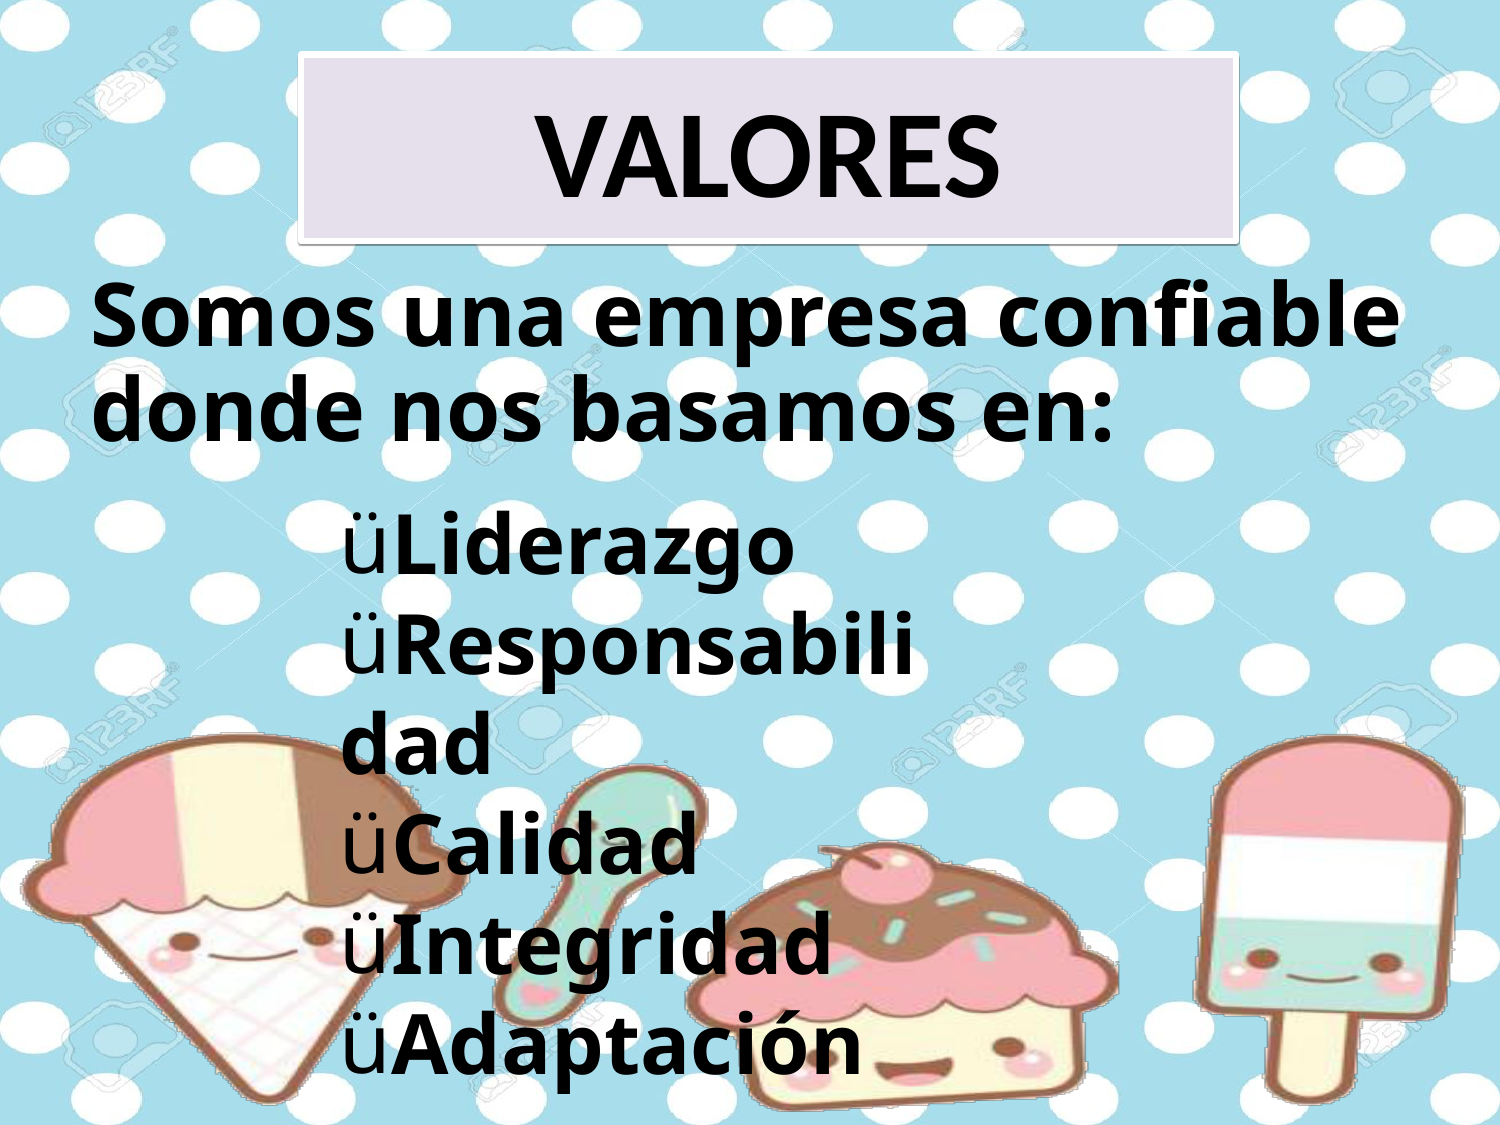

# Valores
Somos una empresa confiable donde nos basamos en:
Liderazgo
Responsabilidad
Calidad
Integridad
Adaptación